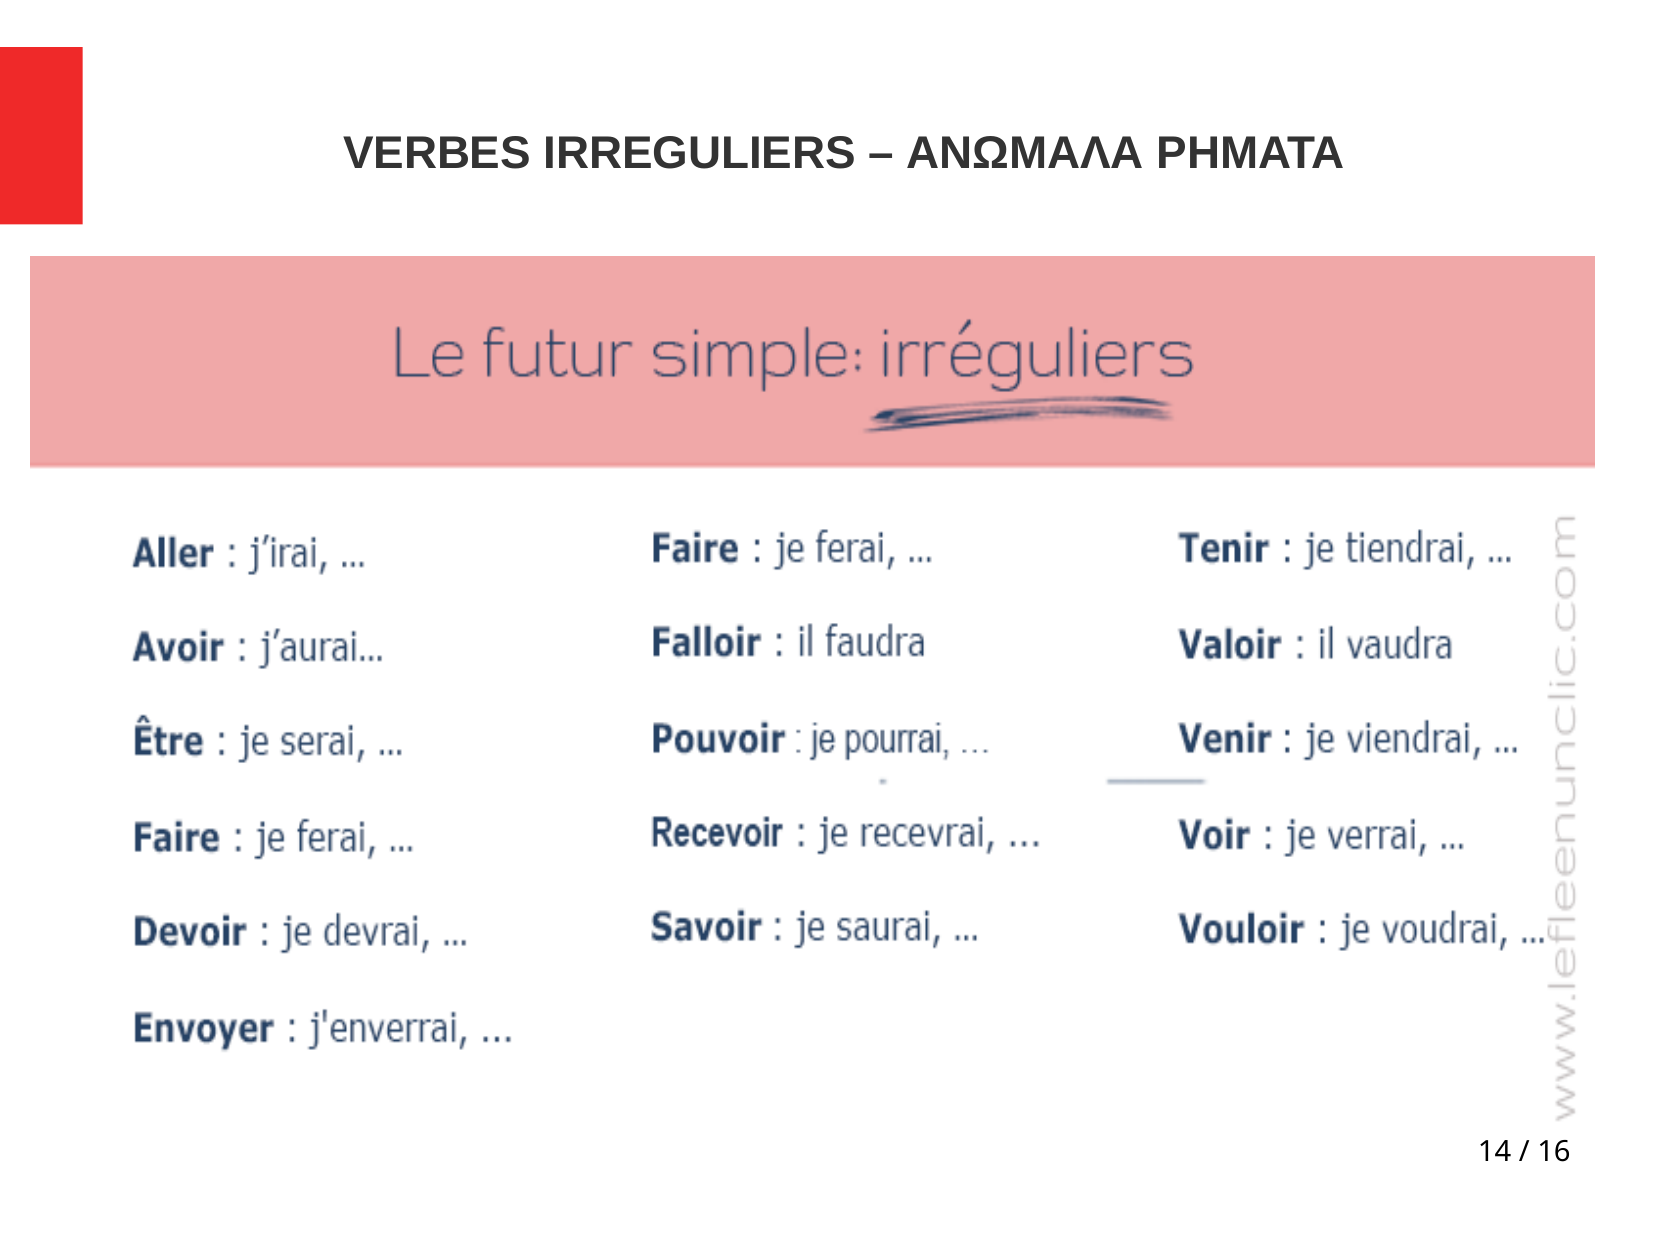

# VERBES IRREGULIERS – ΑΝΩΜΑΛΑ ΡΗΜΑΤΑ
14